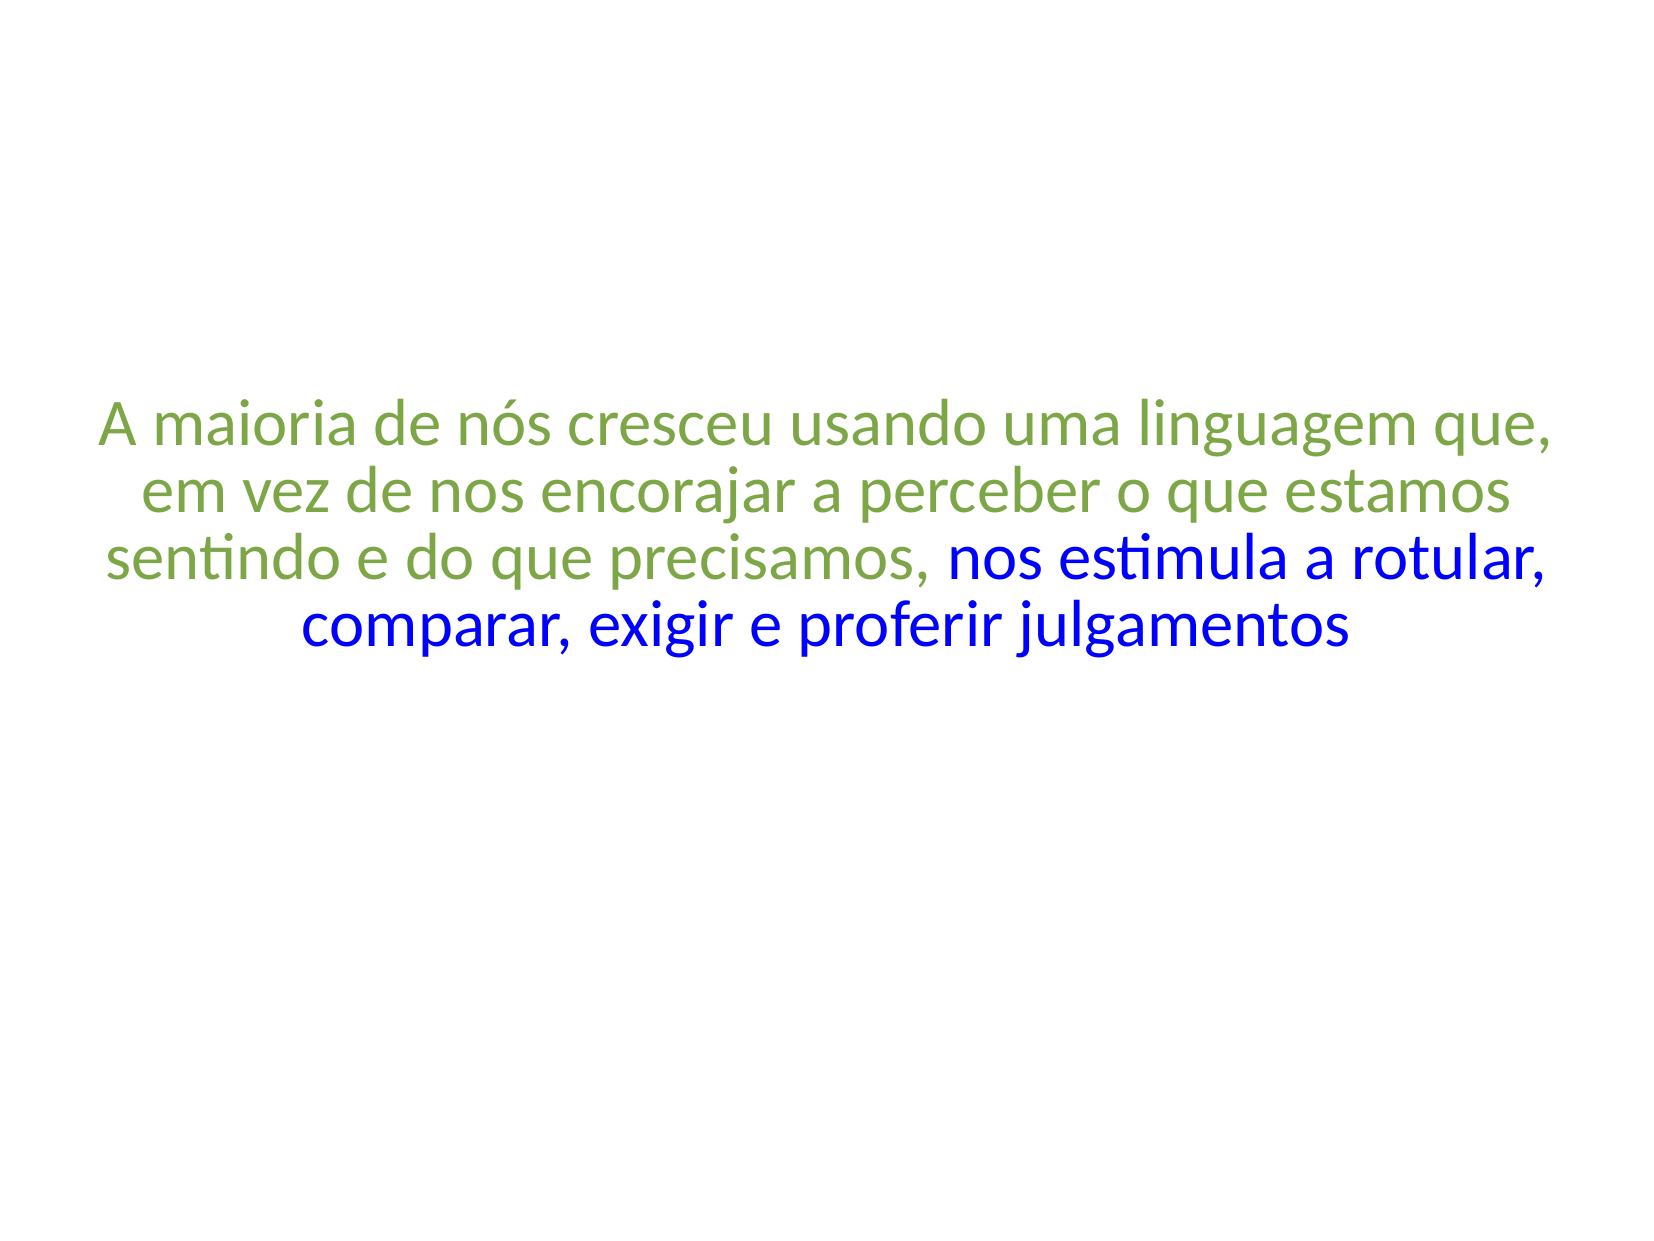

# A maioria de nós cresceu usando uma linguagem que, em vez de nos encorajar a perceber o que estamos sentindo e do que precisamos, nos estimula a rotular, comparar, exigir e proferir julgamentos